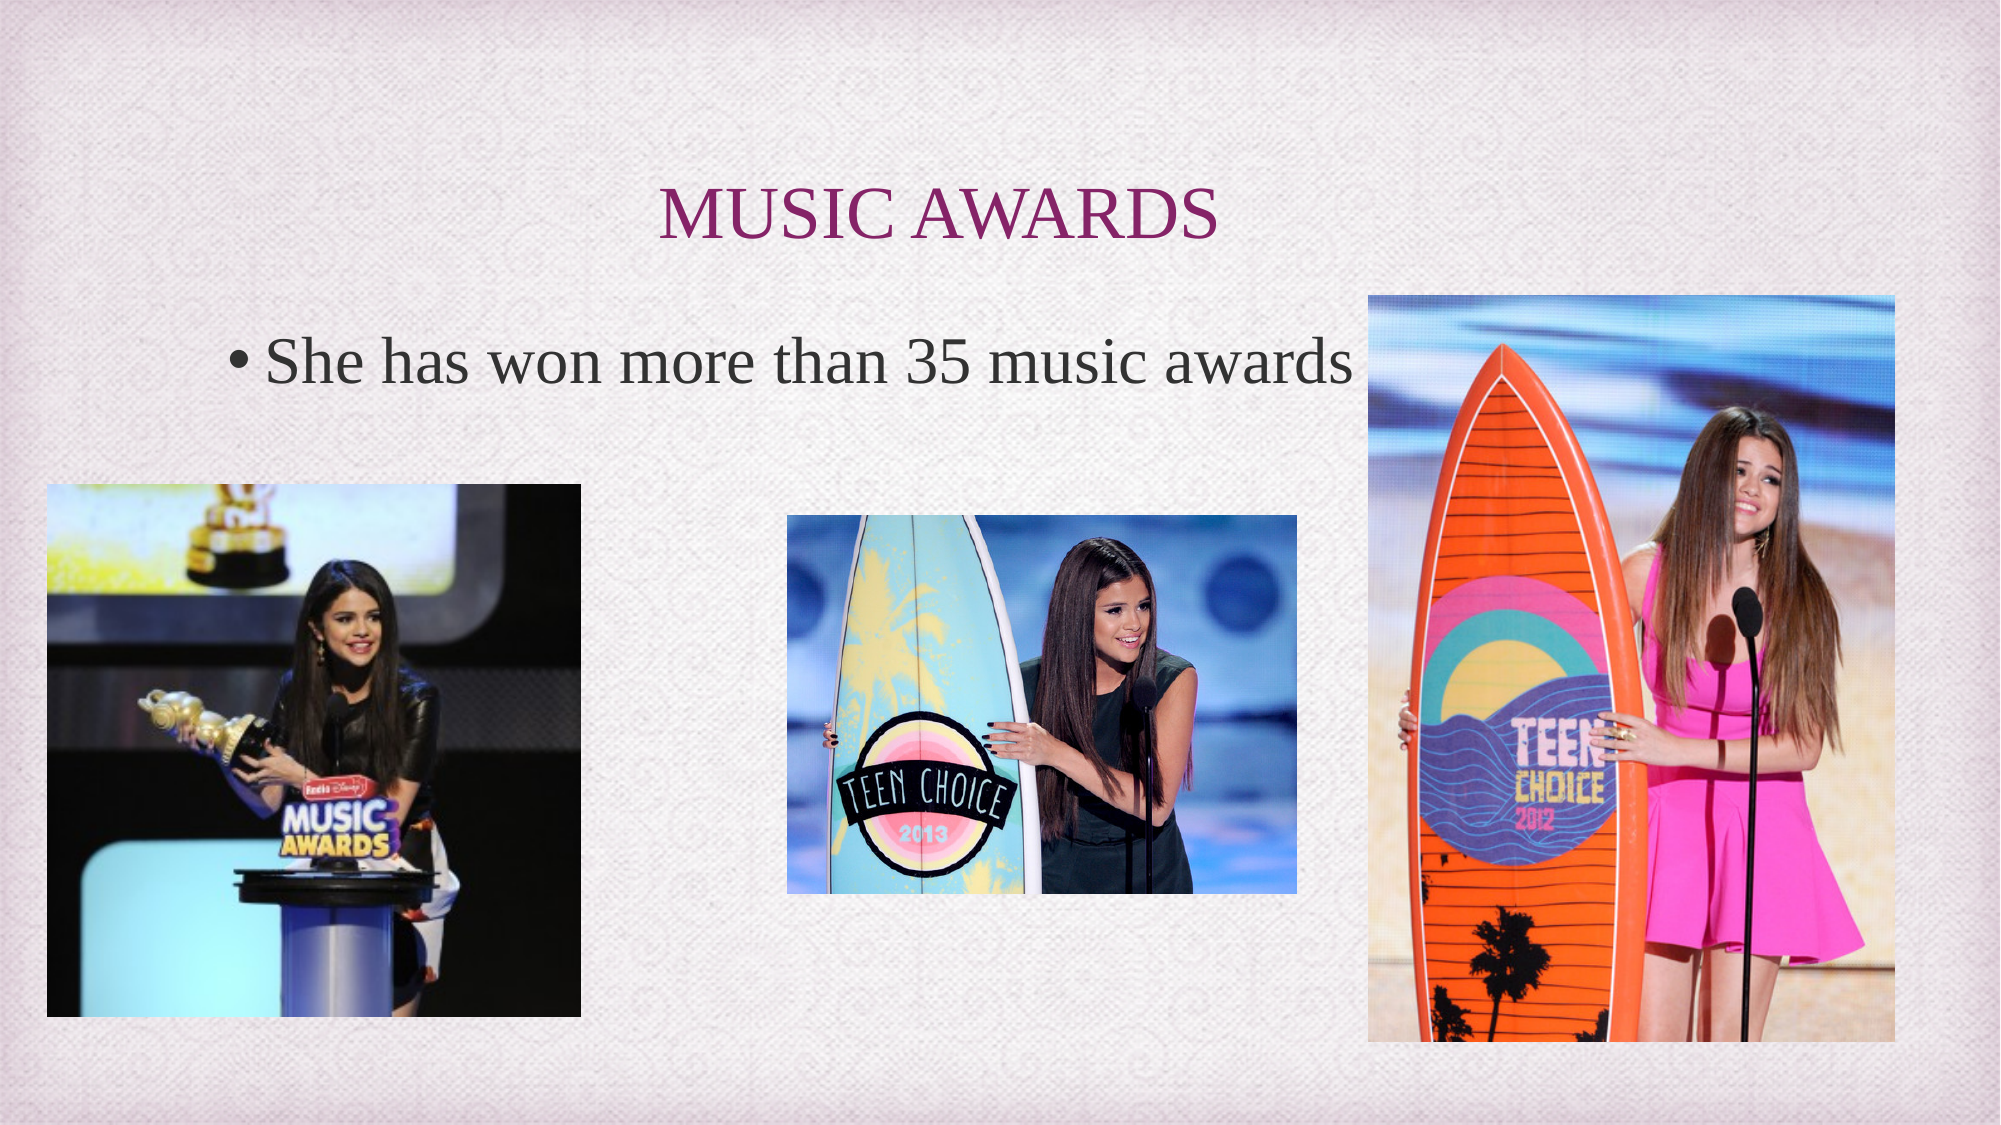

# MUSIC AWARDS
She has won more than 35 music awards